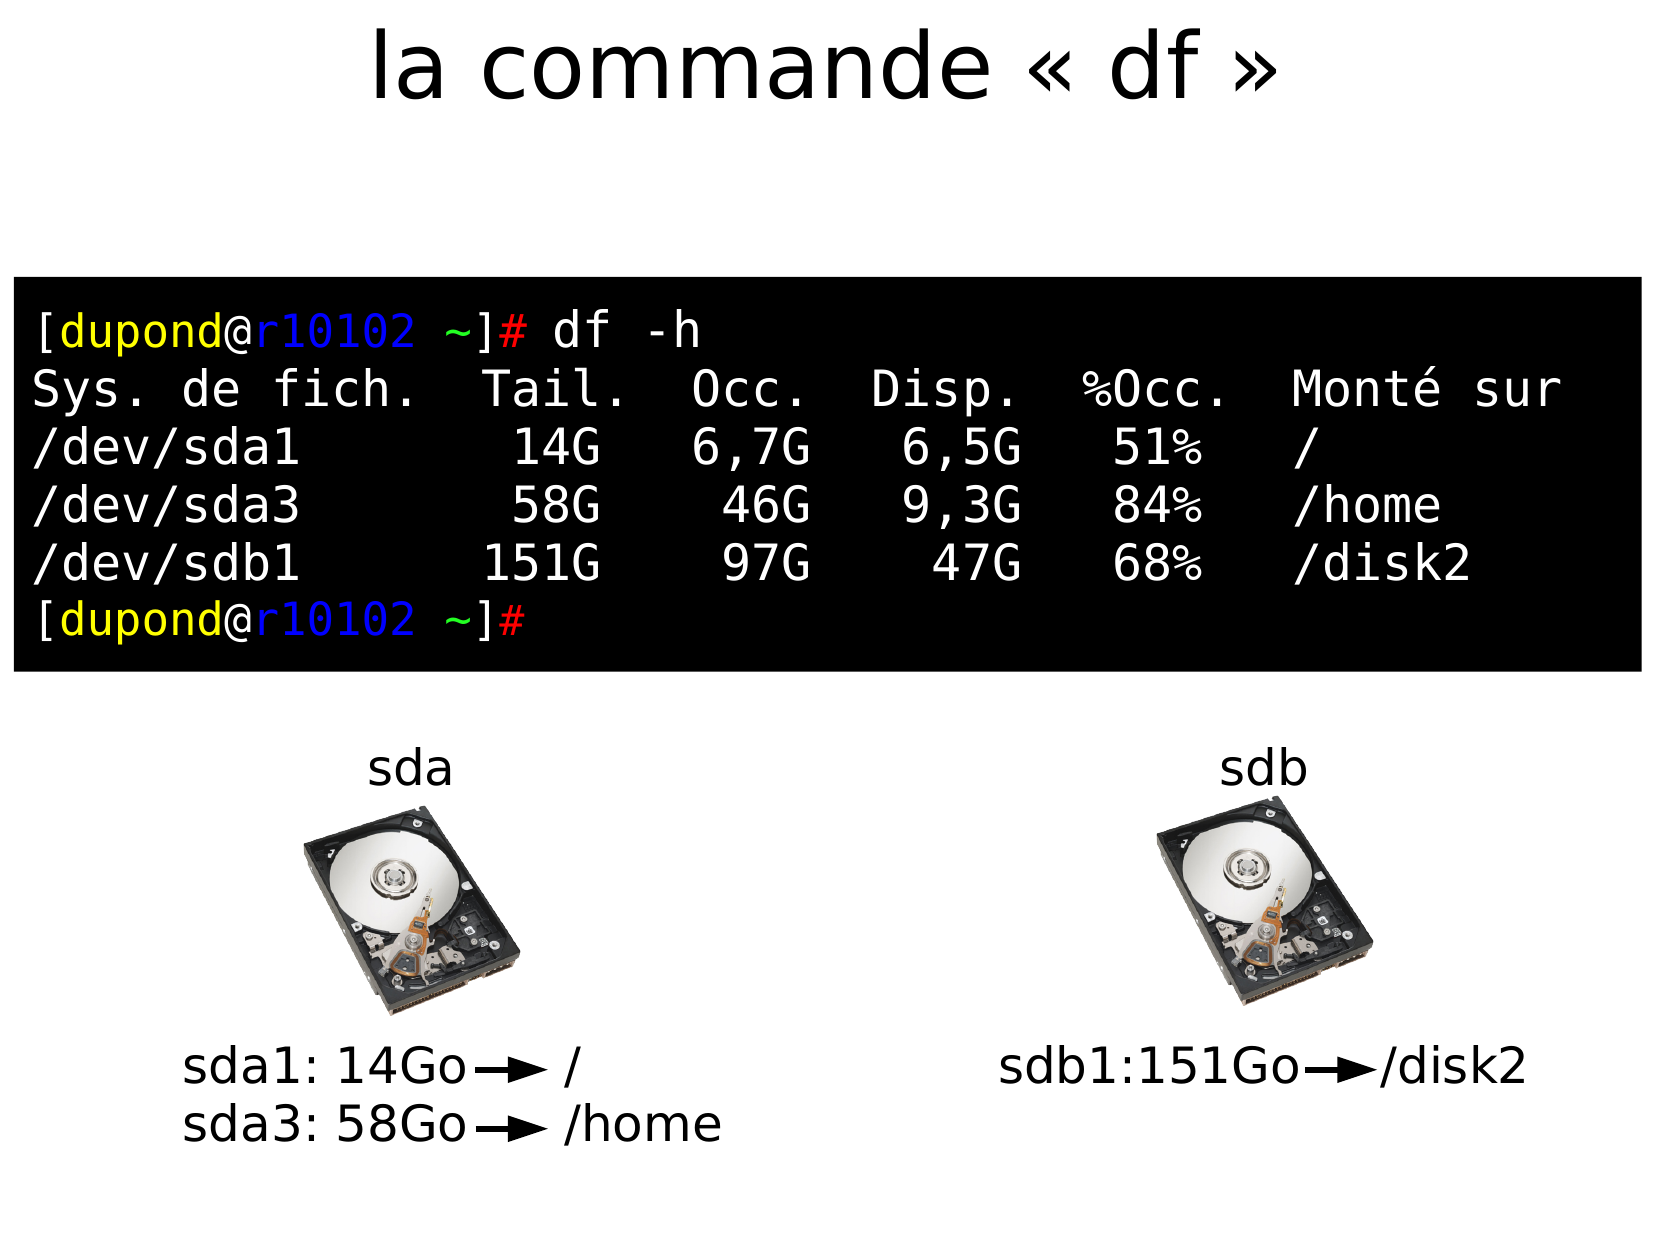

# la commande « df »
[dupond@r10102 ~]# df -h
Sys. de fich. Tail. Occ. Disp. %Occ. Monté sur
/dev/sda1 14G 6,7G 6,5G 51% /
/dev/sda3 58G 46G 9,3G 84% /home
/dev/sdb1 151G 97G 47G 68% /disk2
[dupond@r10102 ~]#
sda
sdb
sda1: 14Go /
sda3: 58Go /home
sdb1:151Go /disk2